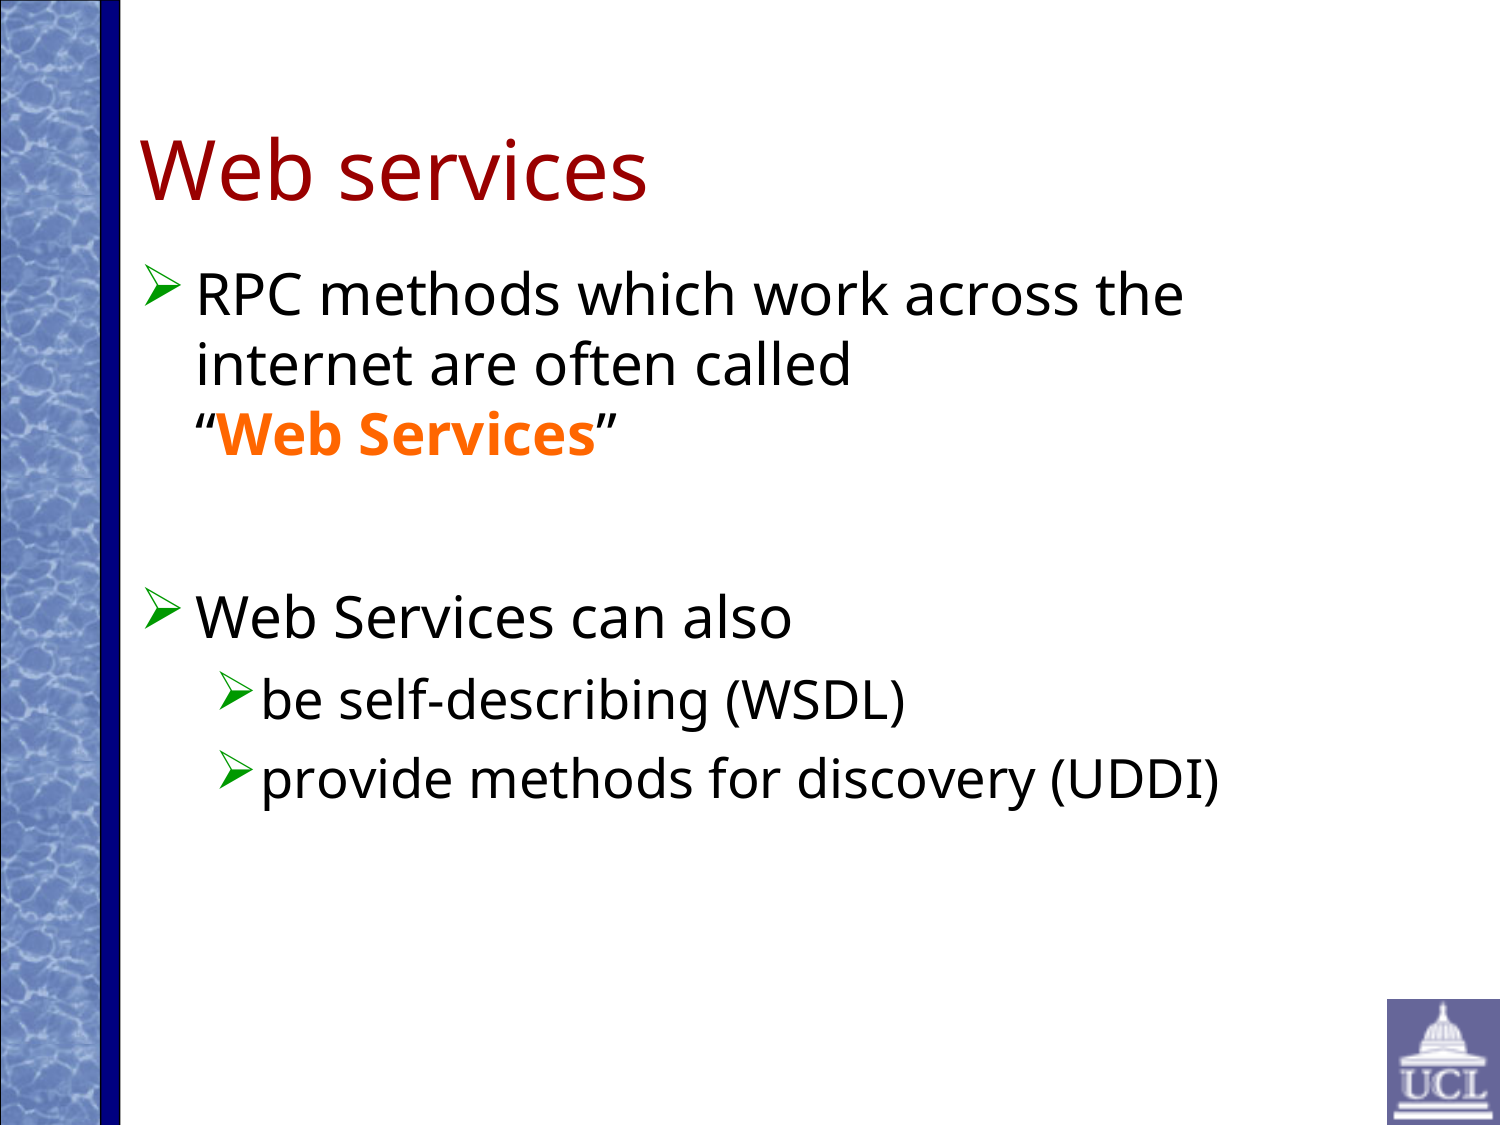

# Web services
RPC methods which work across the internet are often called
“Web Services”
Web Services can also
be self-describing (WSDL)
provide methods for discovery (UDDI)